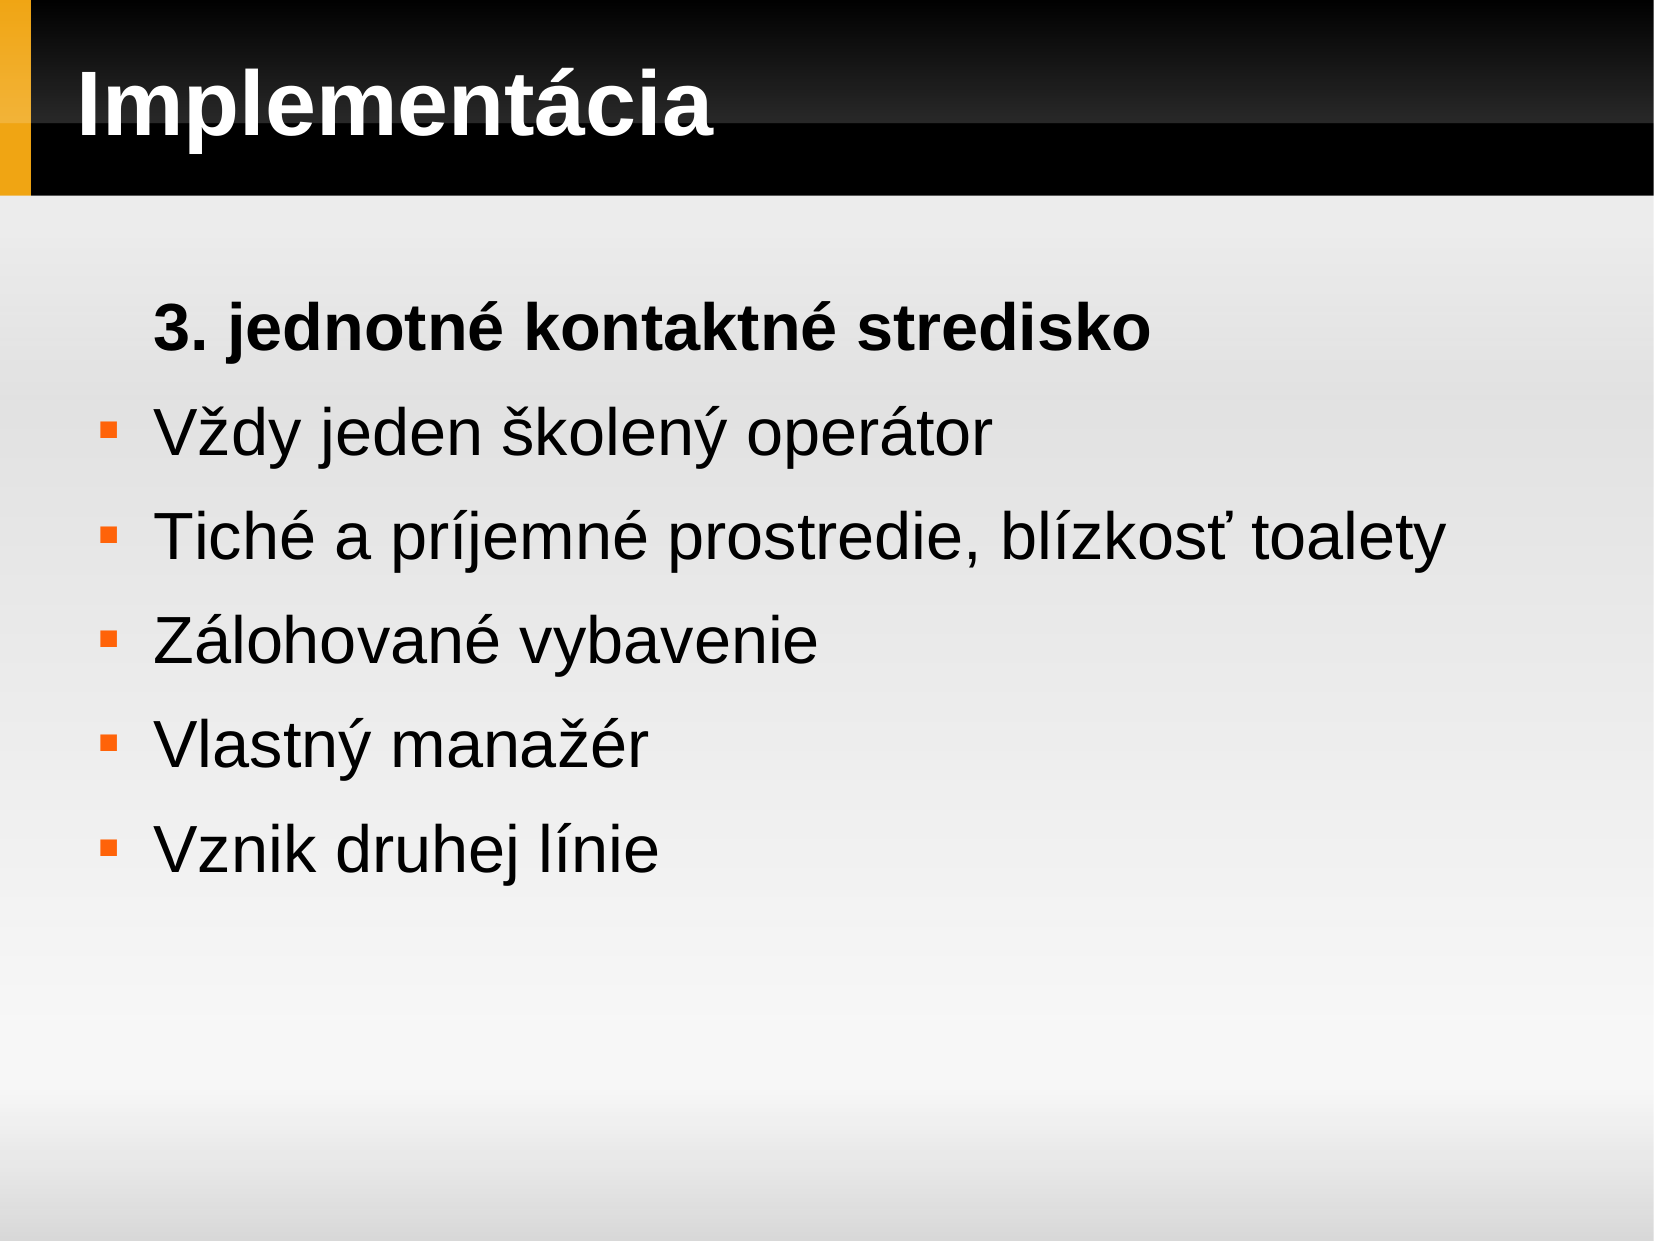

# Implementácia
3. jednotné kontaktné stredisko
Vždy jeden školený operátor
Tiché a príjemné prostredie, blízkosť toalety
Zálohované vybavenie
Vlastný manažér
Vznik druhej línie